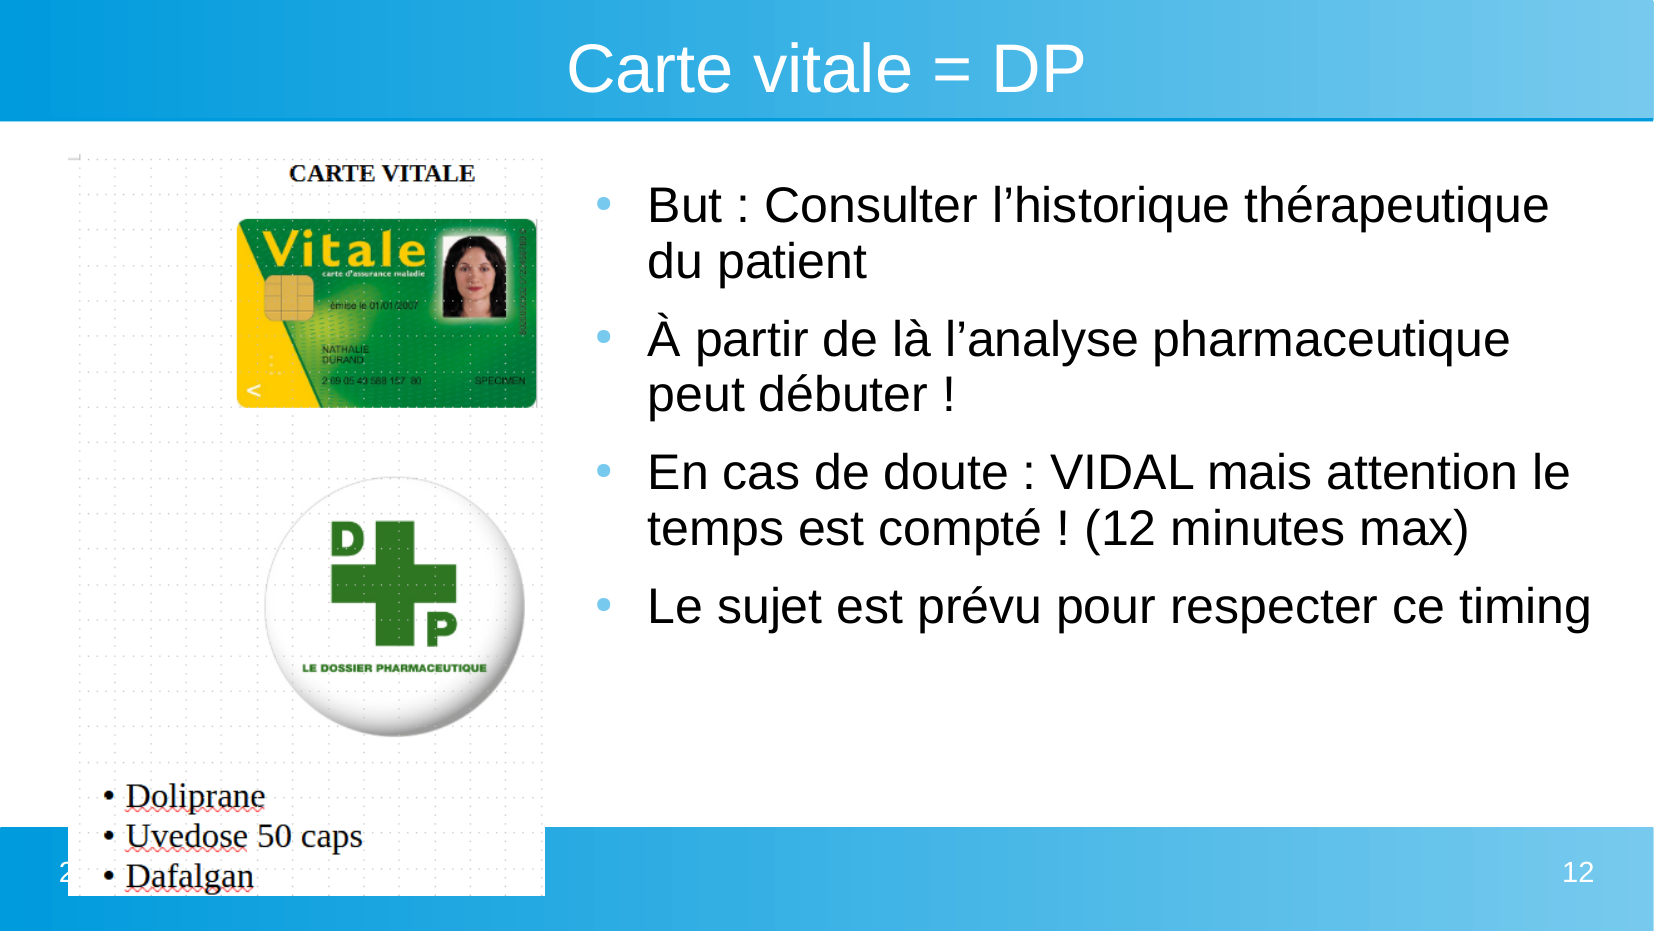

# Carte vitale = DP
But : Consulter l’historique thérapeutique du patient
À partir de là l’analyse pharmaceutique peut débuter !
En cas de doute : VIDAL mais attention le temps est compté ! (12 minutes max)
Le sujet est prévu pour respecter ce timing
12